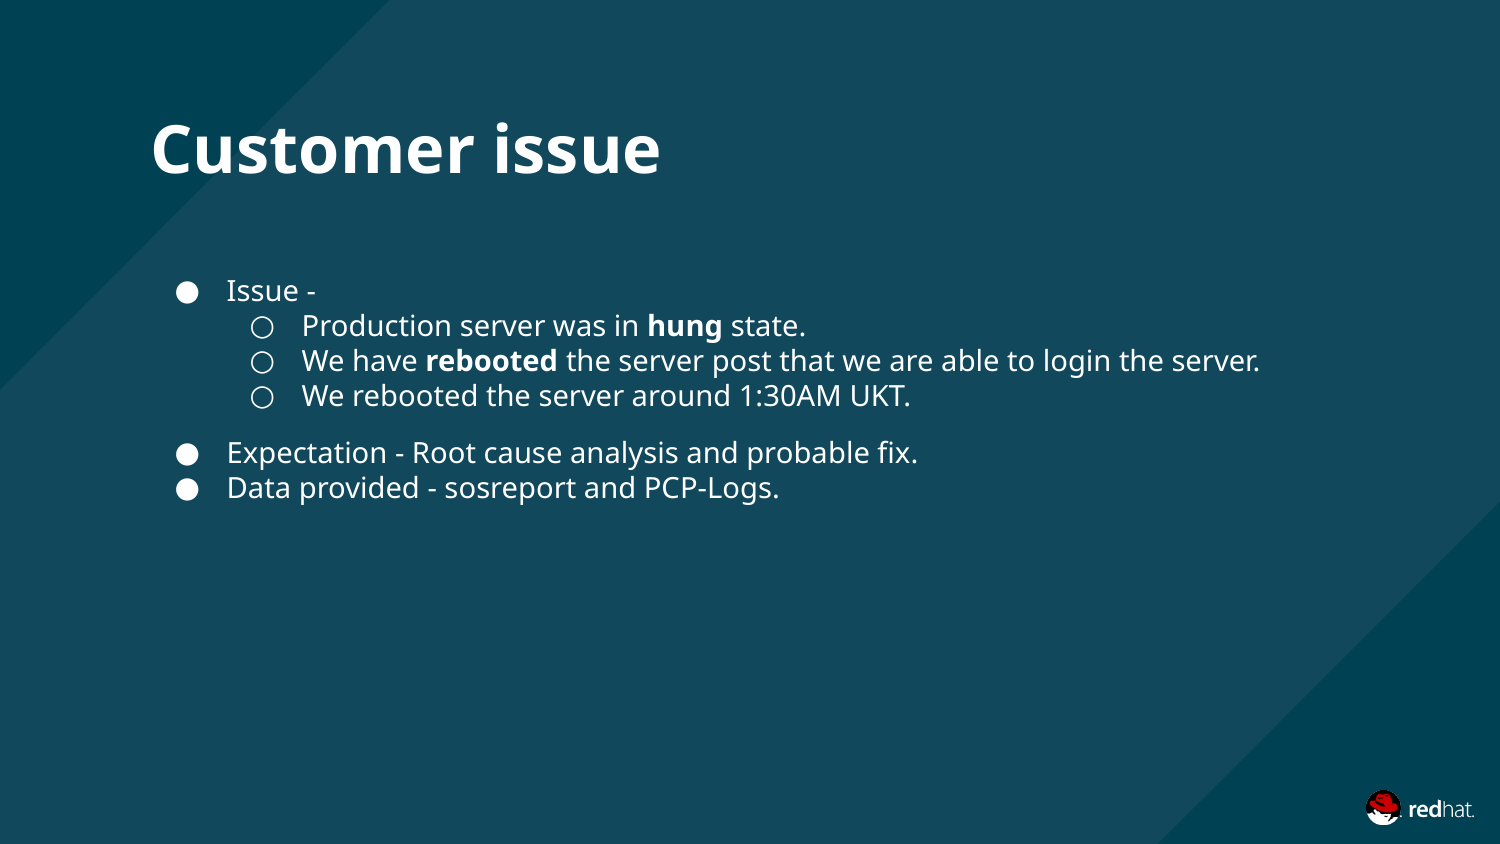

# Customer issue
Issue -
Production server was in hung state.
We have rebooted the server post that we are able to login the server.
We rebooted the server around 1:30AM UKT.
Expectation - Root cause analysis and probable fix.
Data provided - sosreport and PCP-Logs.